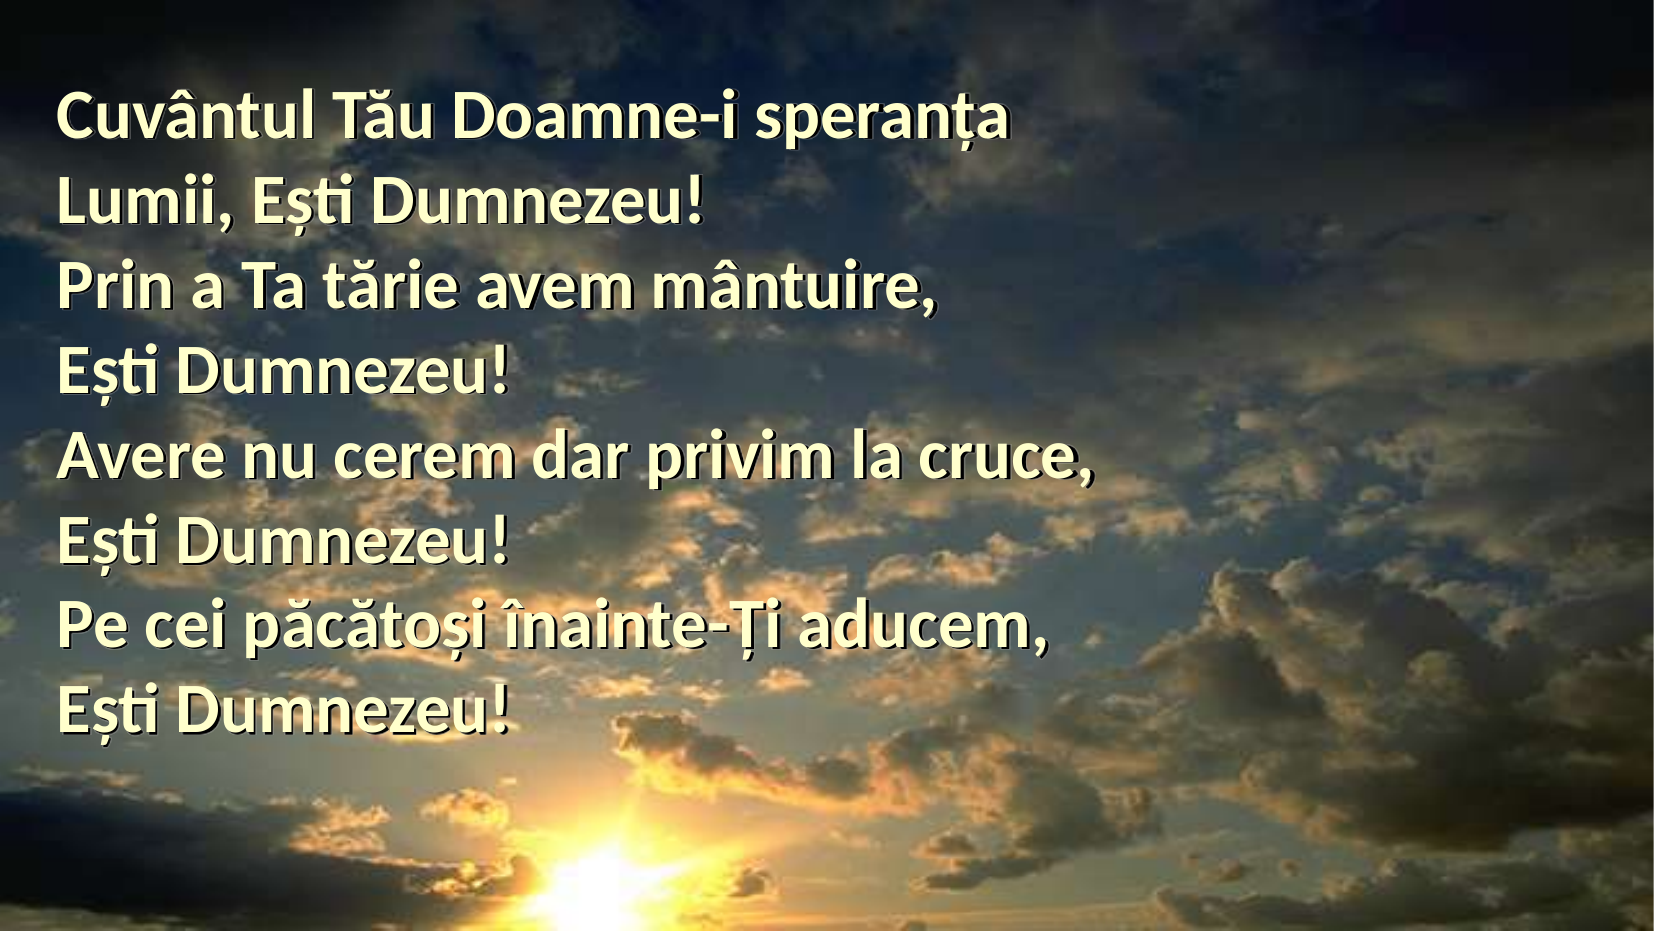

Cuvântul Tău Doamne-i speranţa
Lumii, Eşti Dumnezeu!
Prin a Ta tărie avem mântuire,
Eşti Dumnezeu!
Avere nu cerem dar privim la cruce,
Ești Dumnezeu!
Pe cei păcătoși înainte-Ți aducem,
Eşti Dumnezeu!